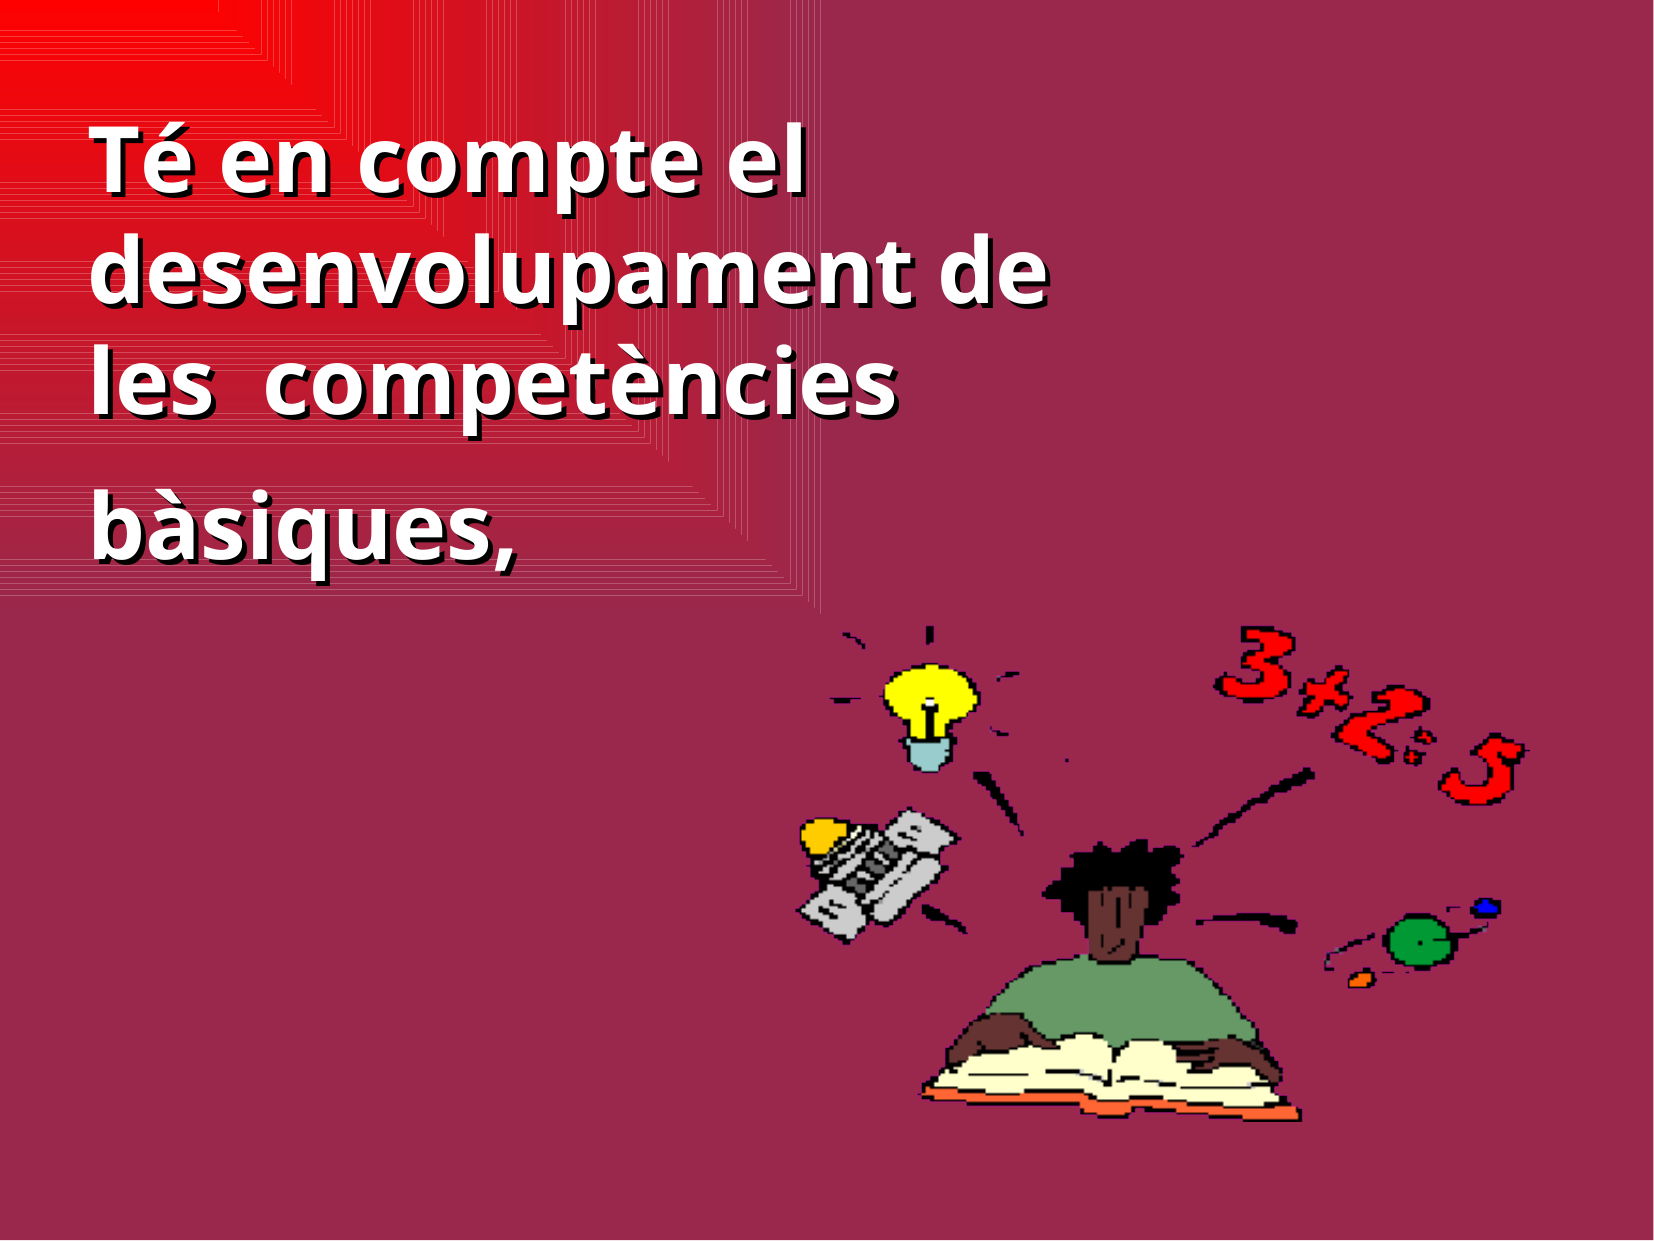

Té en compte el
desenvolupament de
les  competències bàsiques,